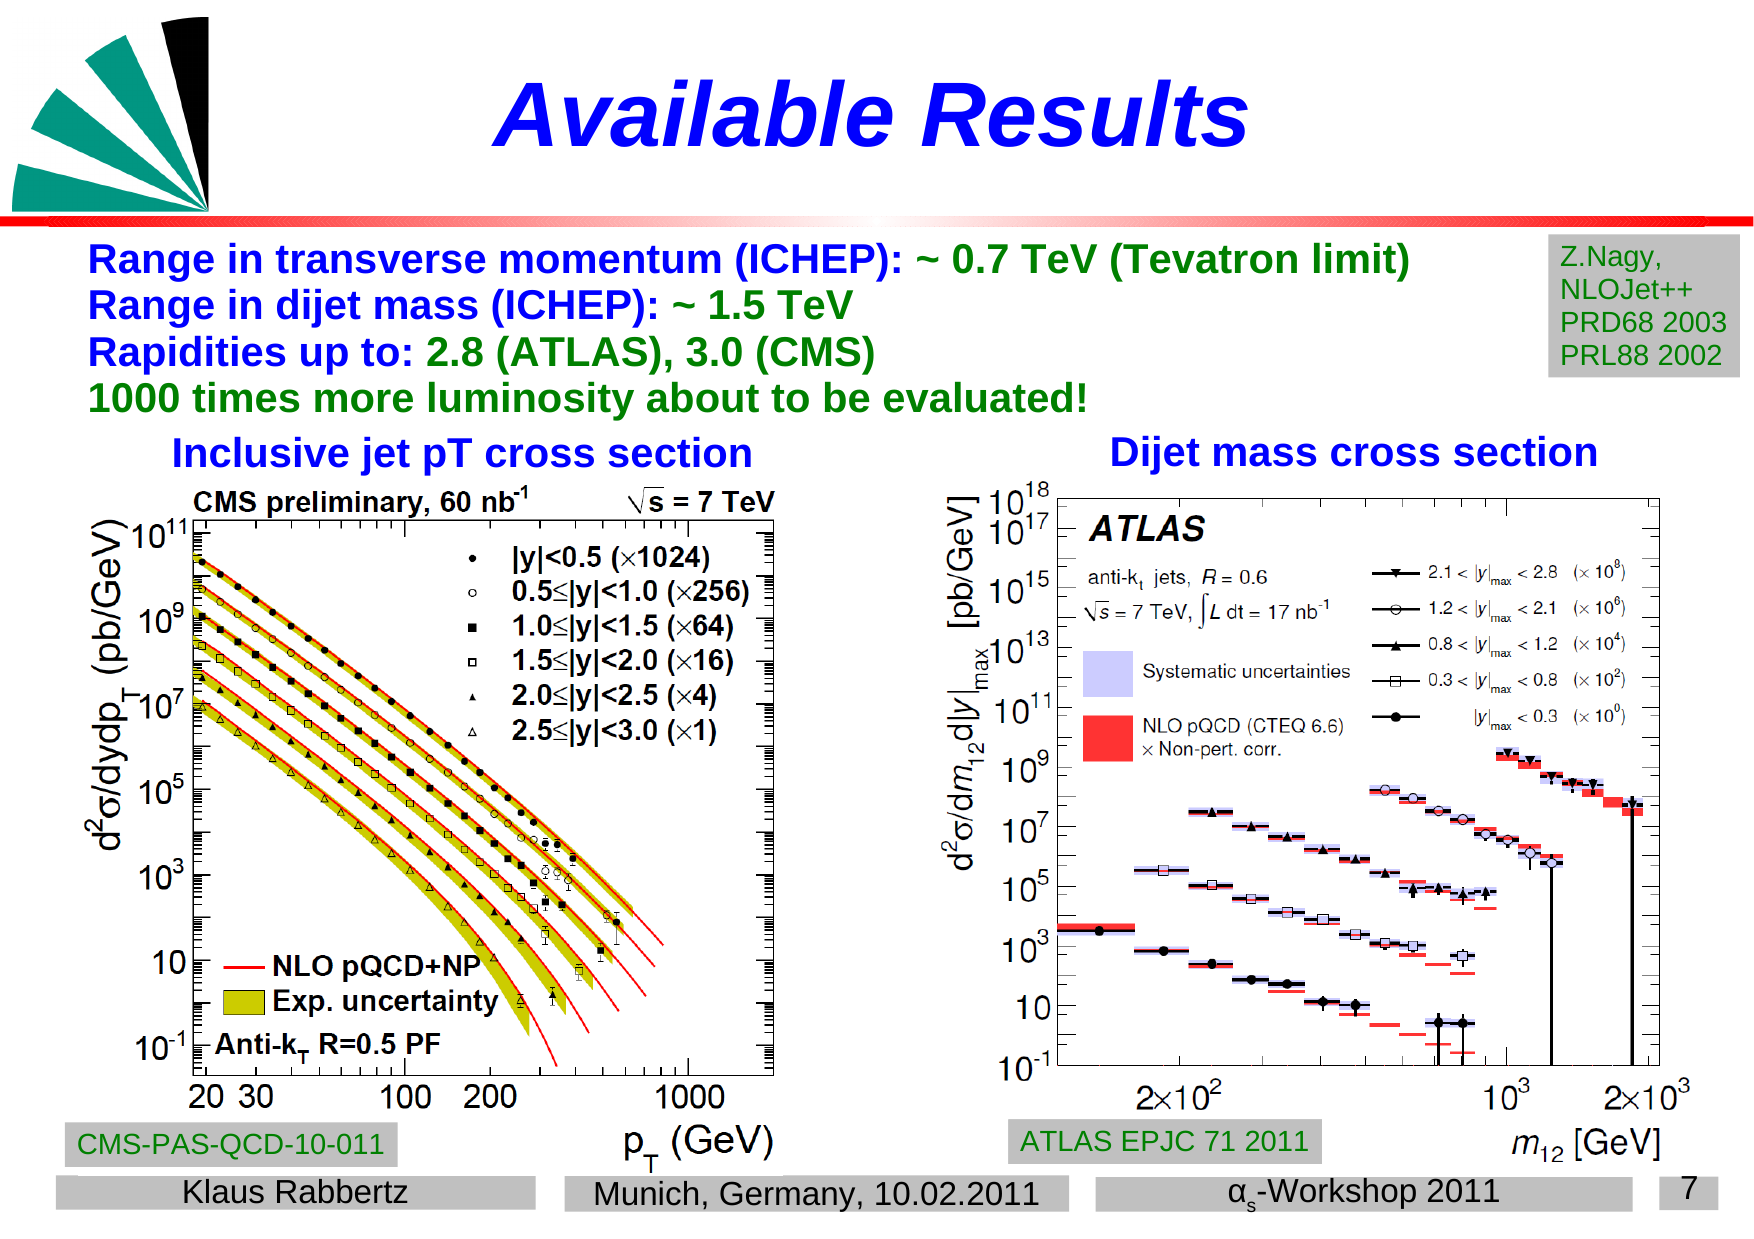

# Available Results
Range in transverse momentum (ICHEP): ~ 0.7 TeV (Tevatron limit)
Range in dijet mass (ICHEP): ~ 1.5 TeV
Rapidities up to: 2.8 (ATLAS), 3.0 (CMS)
1000 times more luminosity about to be evaluated!
Z.Nagy,
NLOJet++
PRD68 2003
PRL88 2002
Dijet mass cross section
Inclusive jet pT cross section
ATLAS EPJC 71 2011
ATLAS EPJC 71 2011
CMS-PAS-QCD-10-011